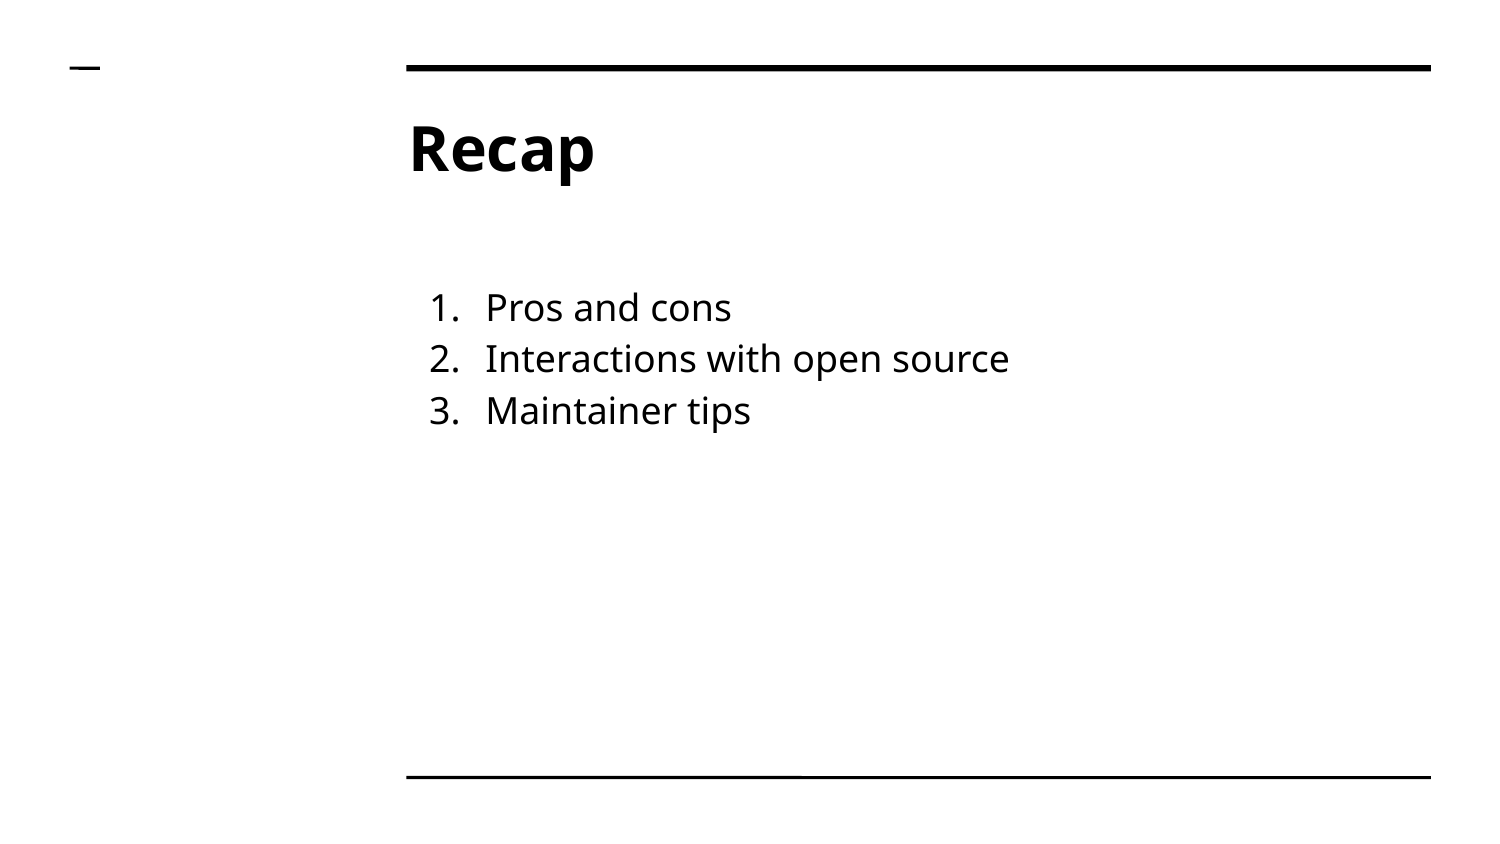

# Recap
Pros and cons
Interactions with open source
Maintainer tips